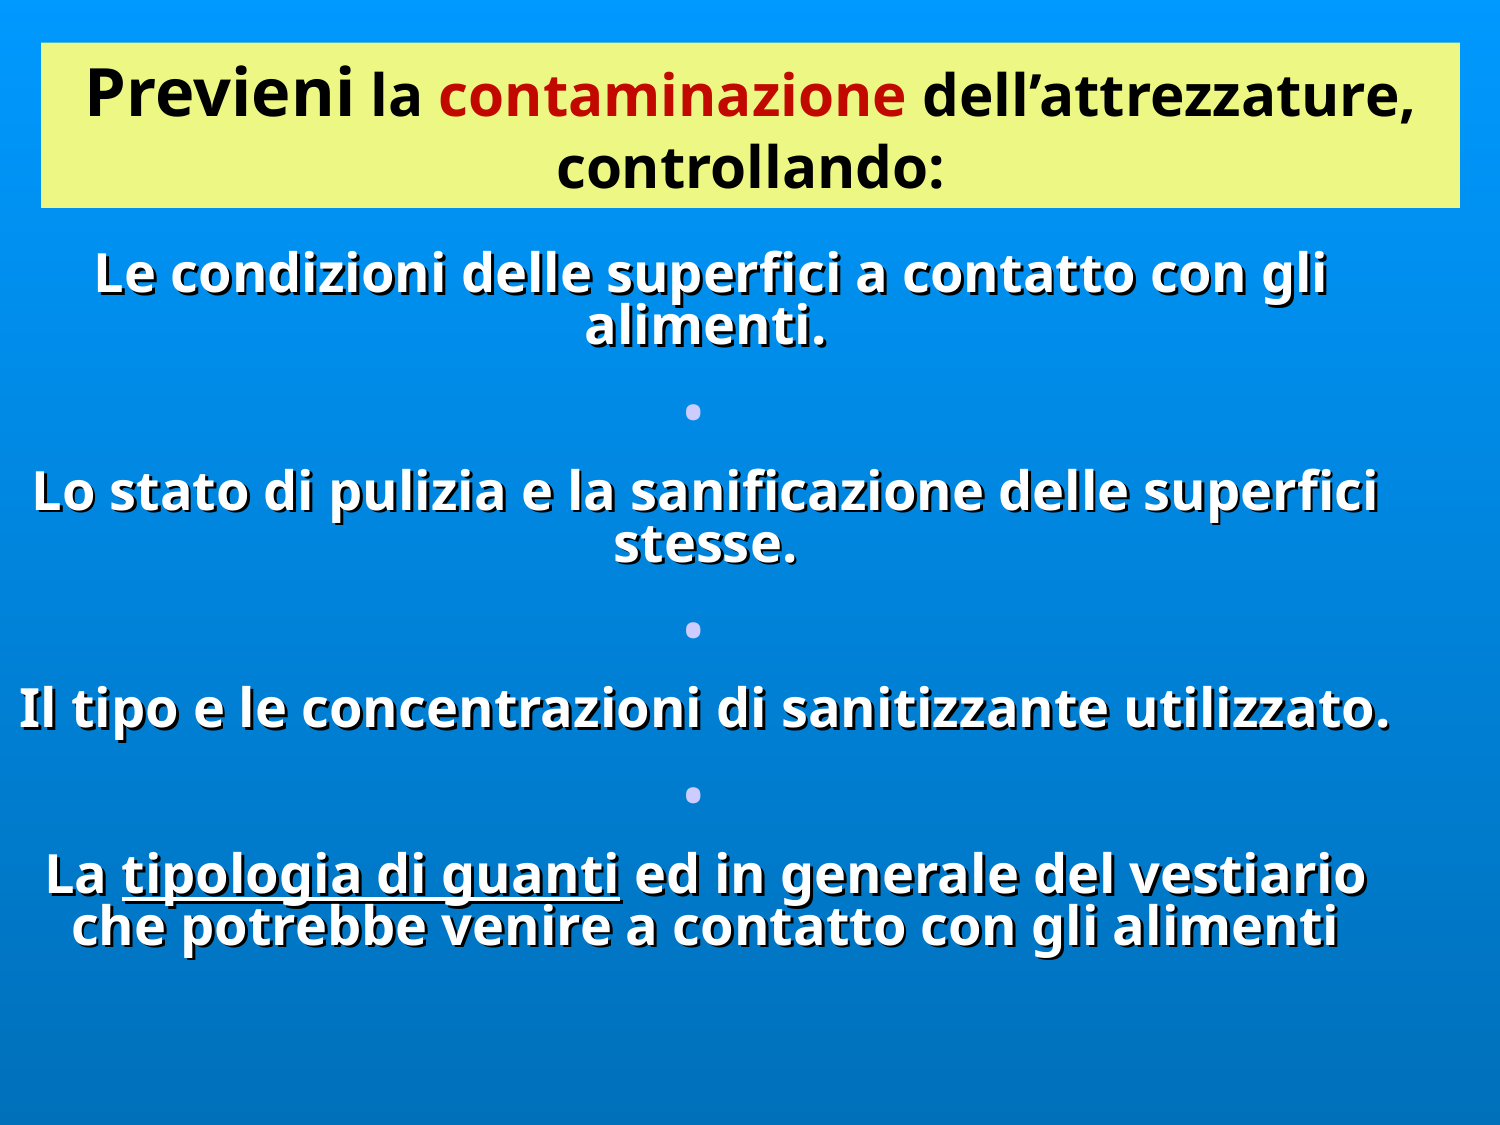

Previeni la contaminazione dell’attrezzature,
controllando:
 Le condizioni delle superfici a contatto con gli alimenti.
Lo stato di pulizia e la sanificazione delle superfici stesse.
Il tipo e le concentrazioni di sanitizzante utilizzato.
La tipologia di guanti ed in generale del vestiario che potrebbe venire a contatto con gli alimenti